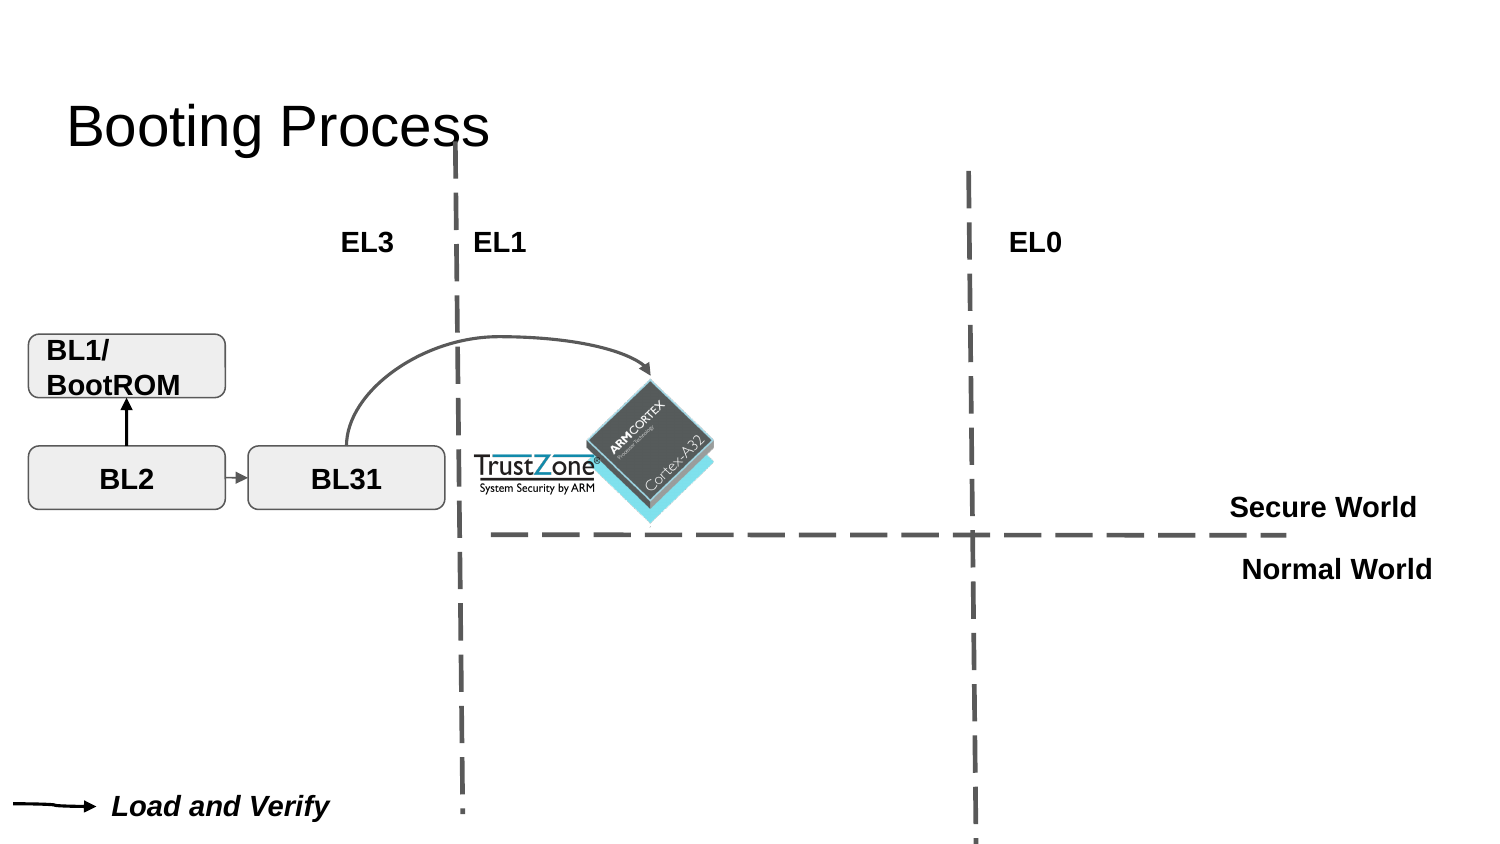

# Booting Process
EL3
EL1
EL0
BL1/ BootROM
BL2
BL31
Secure World
Normal World
Load and Verify